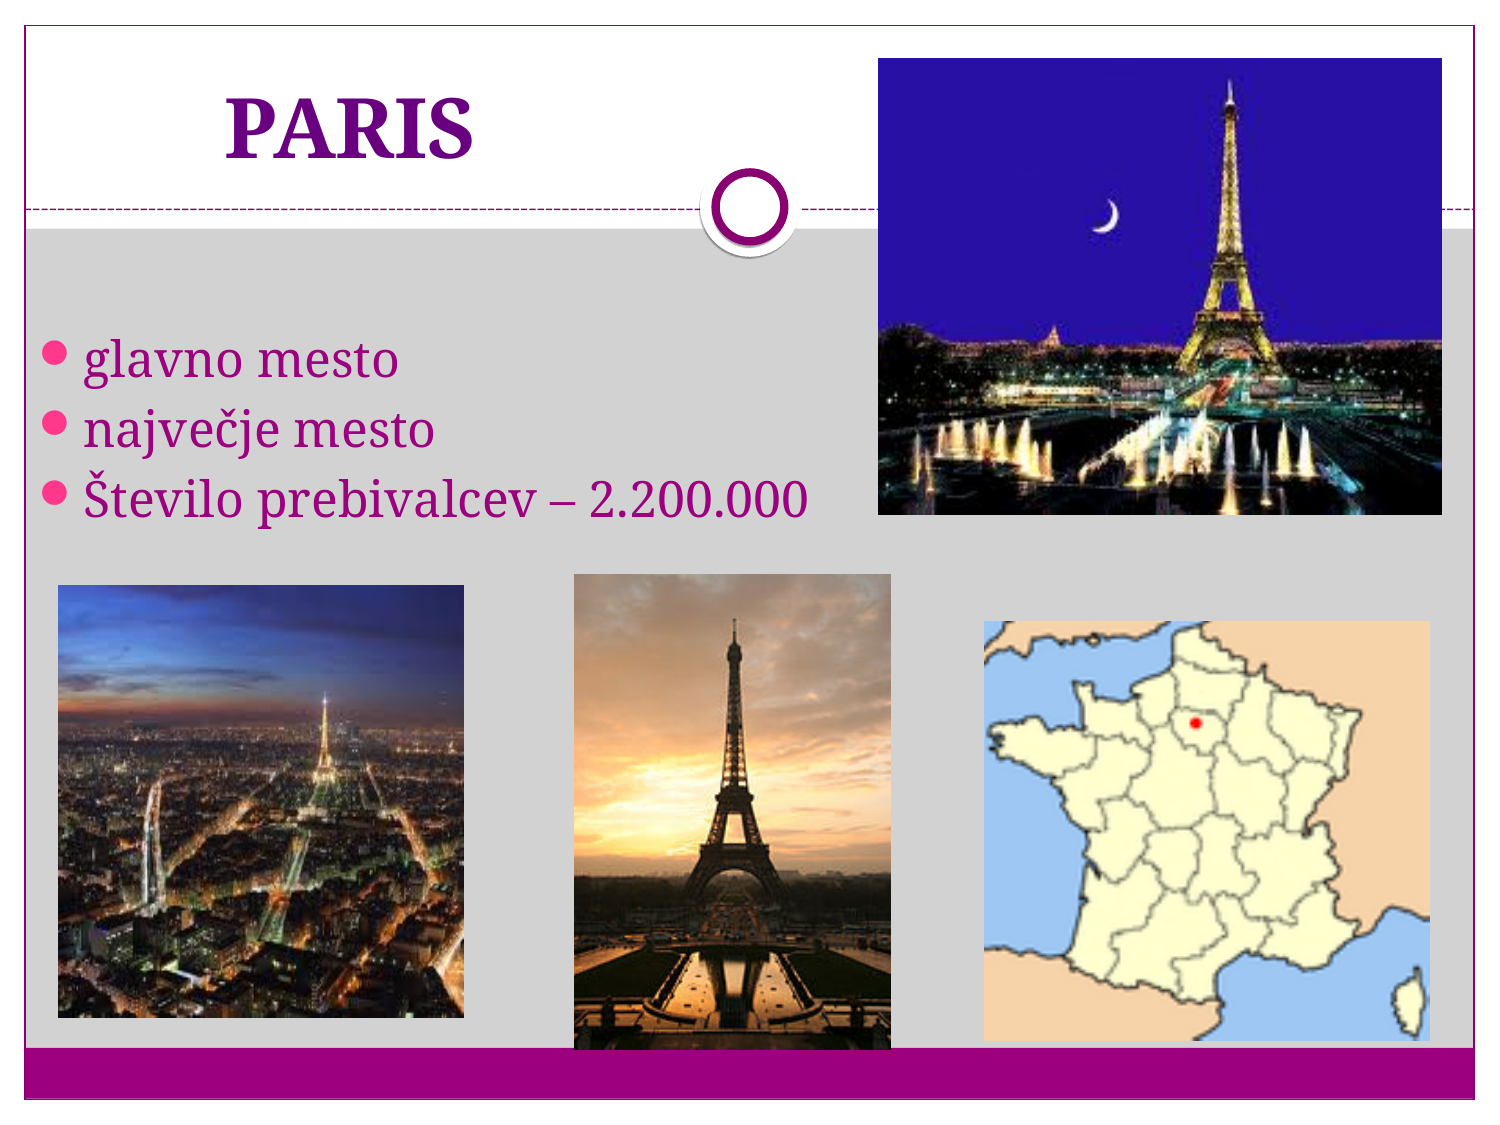

# PARIS
glavno mesto
največje mesto
Število prebivalcev – 2.200.000